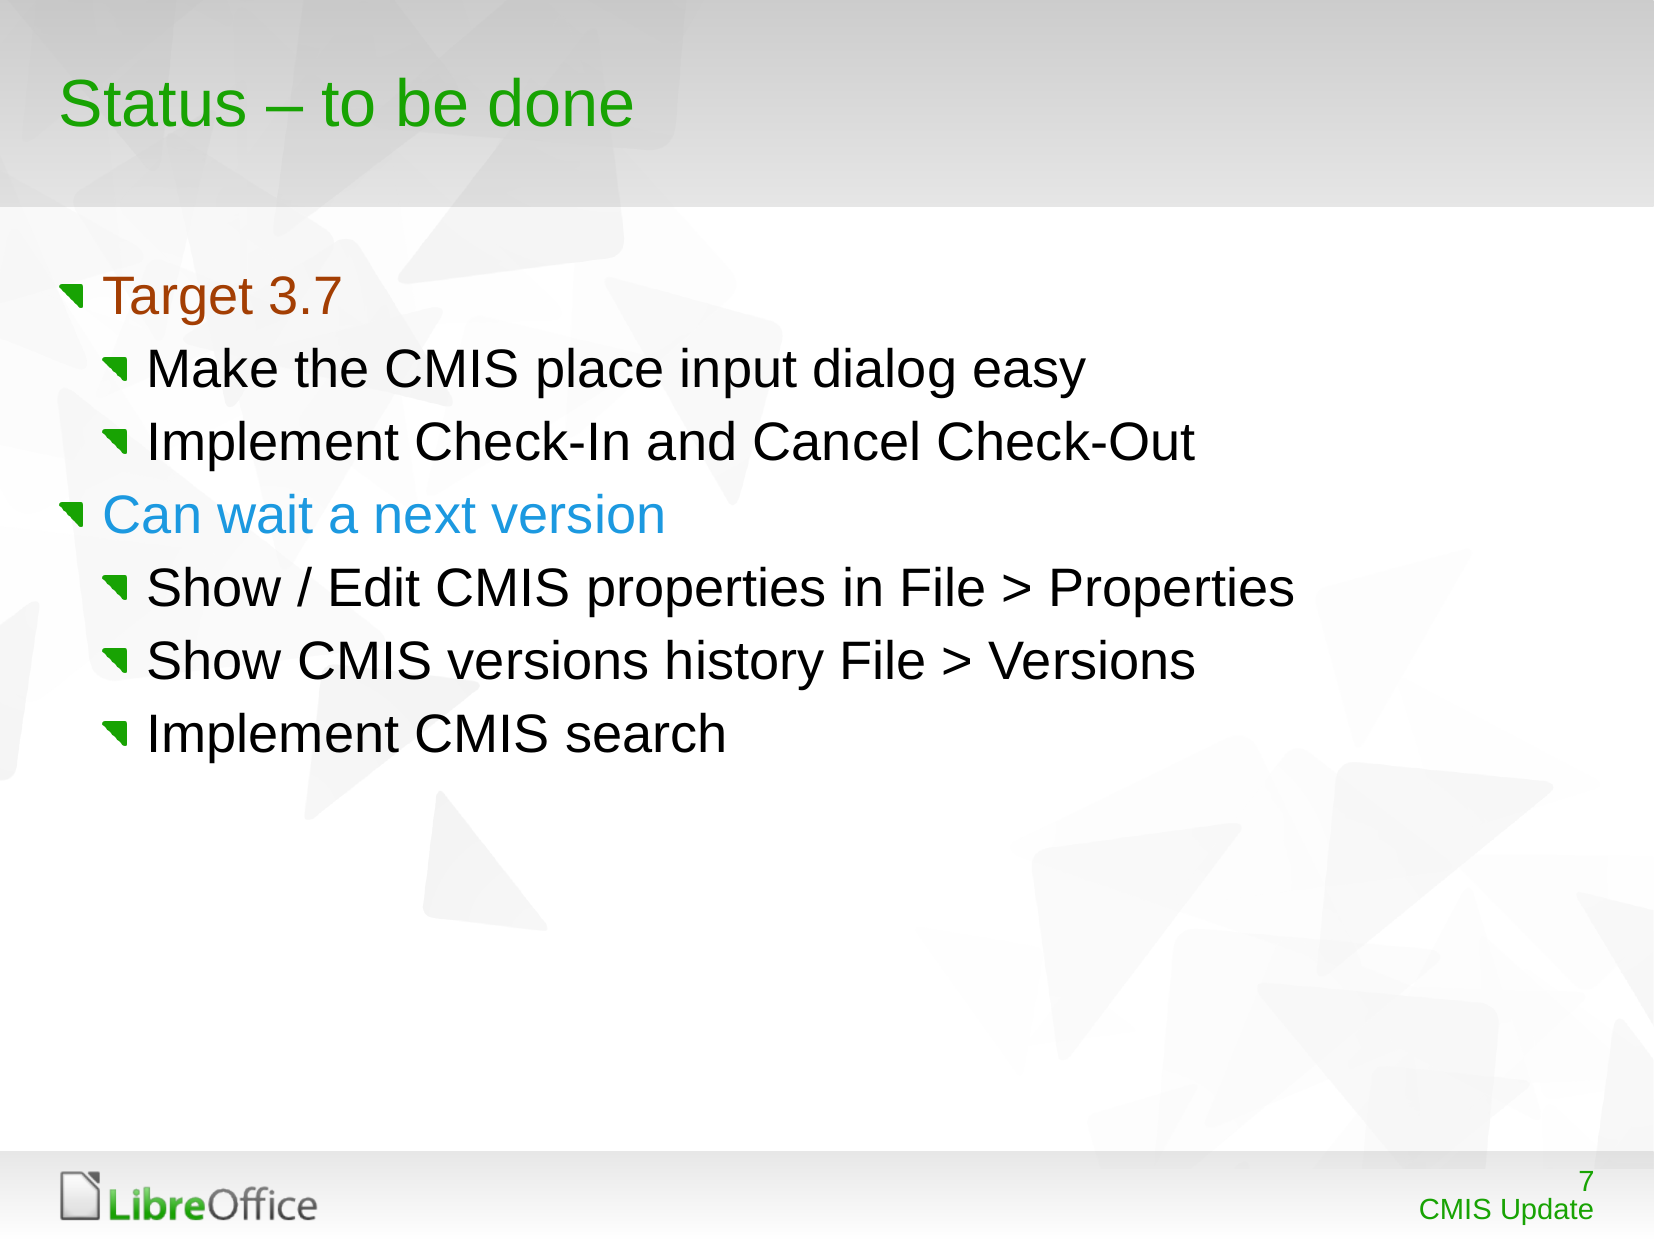

# Status – to be done
Target 3.7
Make the CMIS place input dialog easy
Implement Check-In and Cancel Check-Out
Can wait a next version
Show / Edit CMIS properties in File > Properties
Show CMIS versions history File > Versions
Implement CMIS search
7
CMIS Update